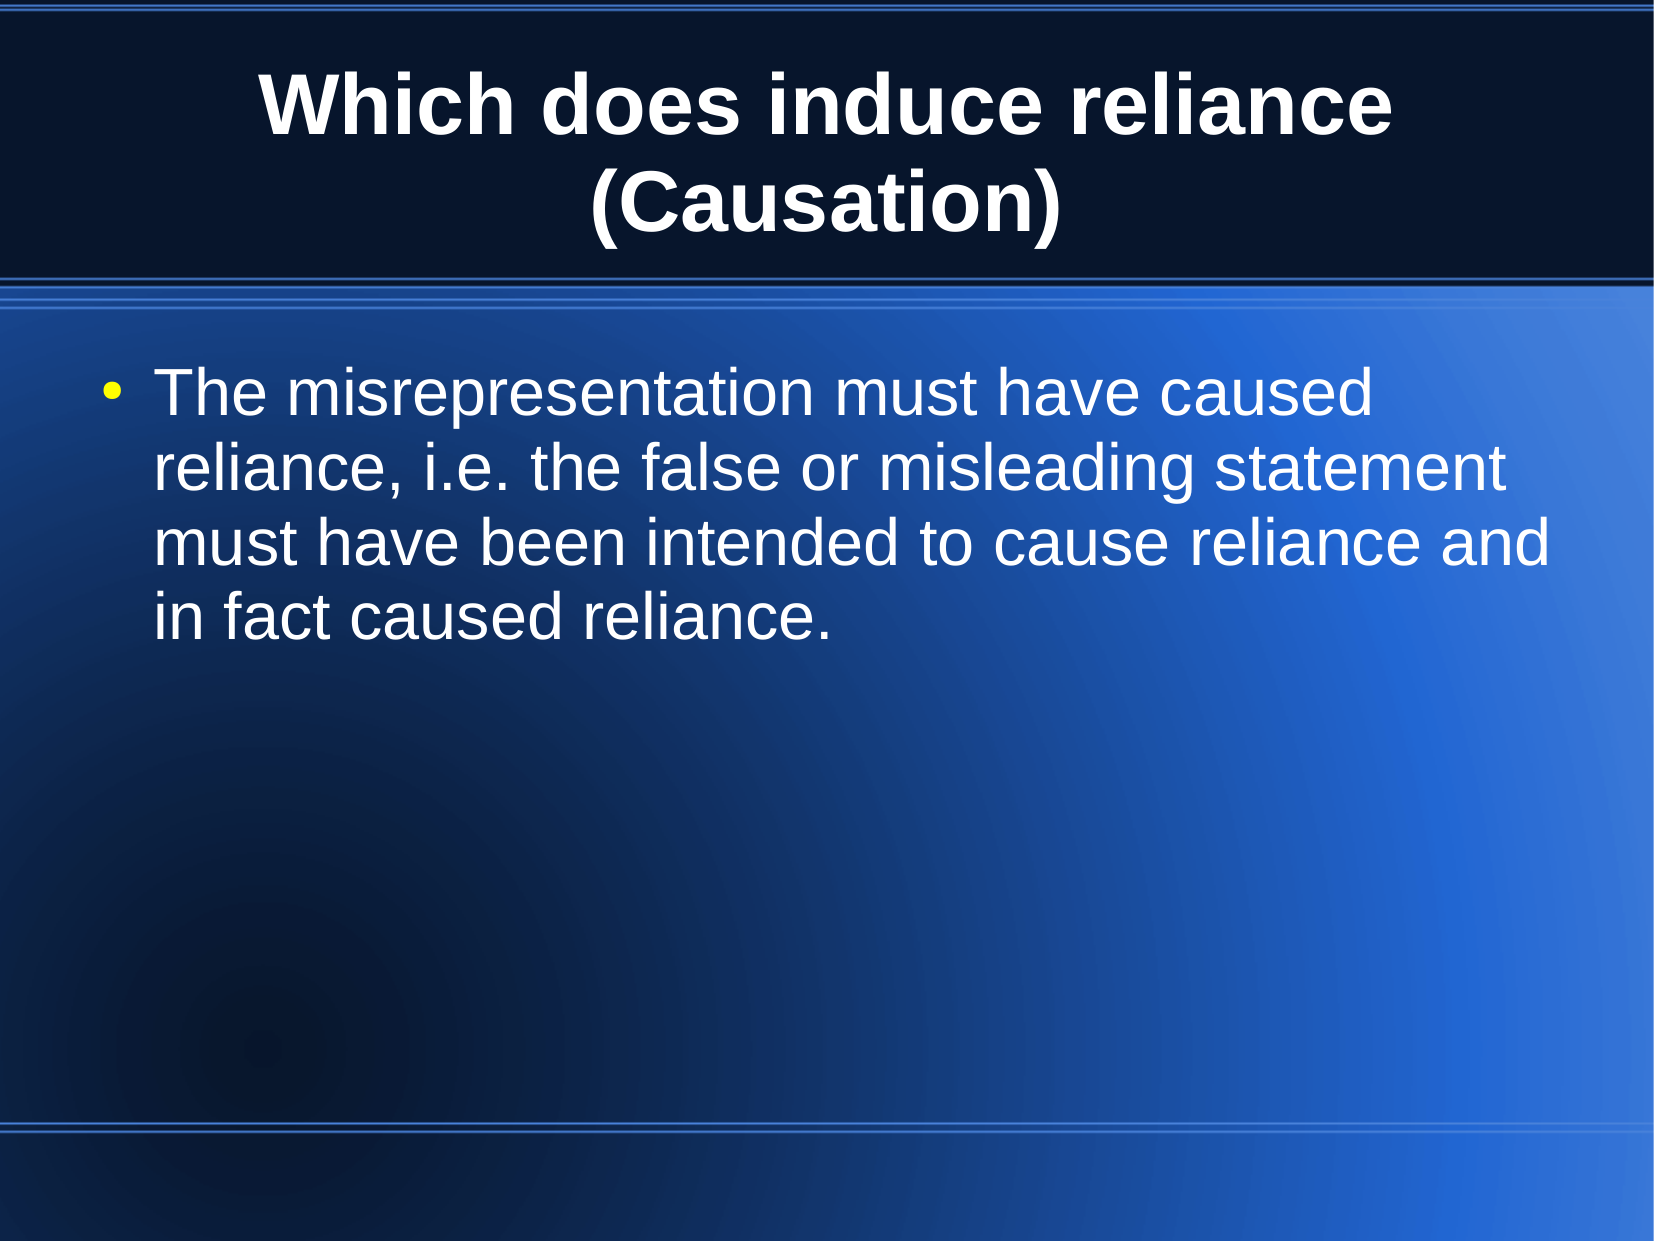

# Which does induce reliance (Causation)
The misrepresentation must have caused reliance, i.e. the false or misleading statement must have been intended to cause reliance and in fact caused reliance.